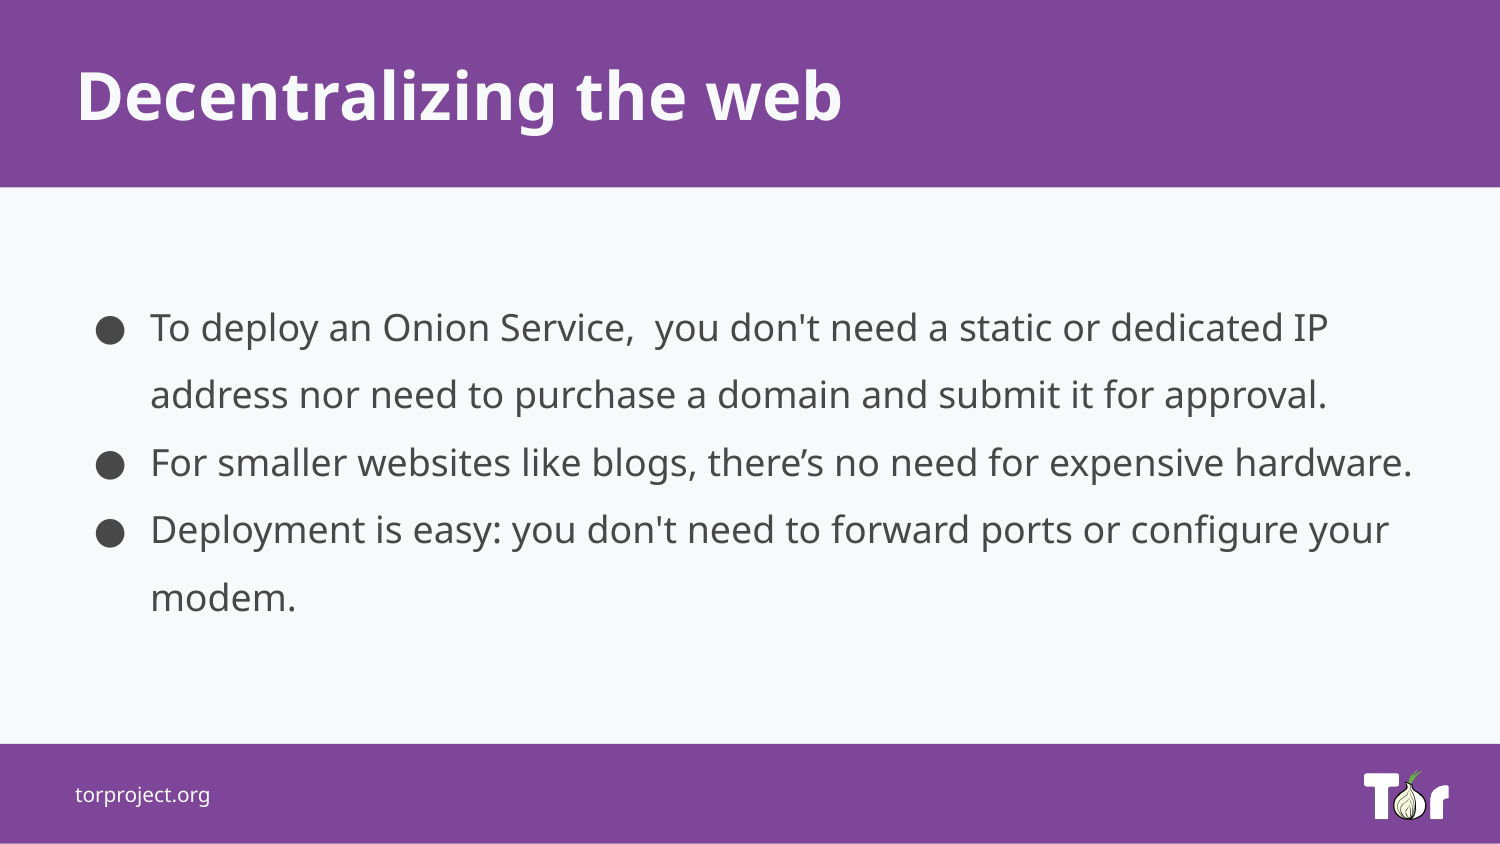

Decentralizing the web
# To deploy an Onion Service, you don't need a static or dedicated IP address nor need to purchase a domain and submit it for approval.
For smaller websites like blogs, there’s no need for expensive hardware.
Deployment is easy: you don't need to forward ports or configure your modem.